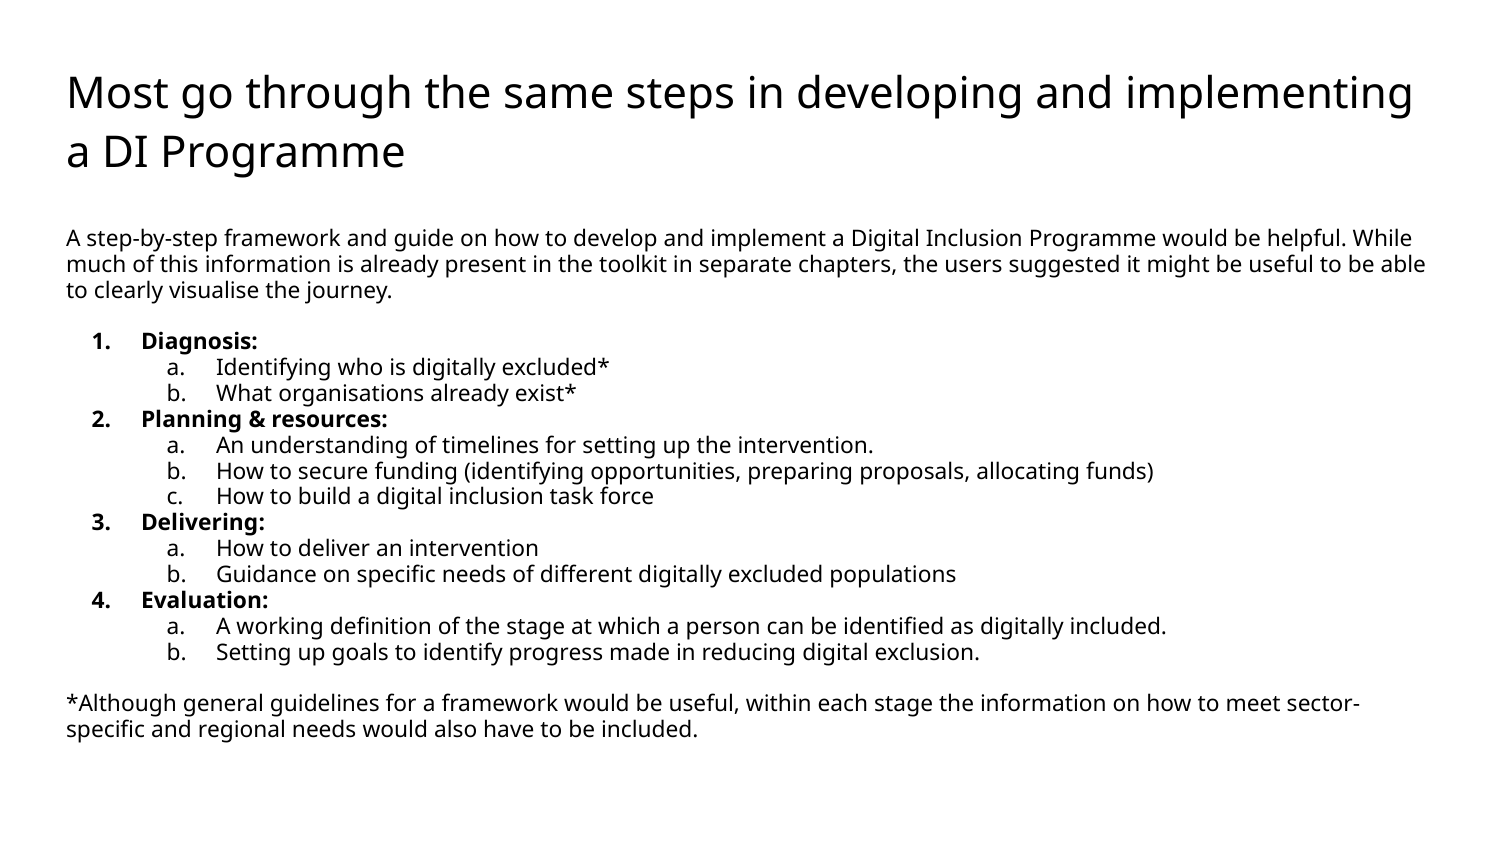

# Most go through the same steps in developing and implementing a DI Programme
A step-by-step framework and guide on how to develop and implement a Digital Inclusion Programme would be helpful. While much of this information is already present in the toolkit in separate chapters, the users suggested it might be useful to be able to clearly visualise the journey.
Diagnosis:
Identifying who is digitally excluded*
What organisations already exist*
Planning & resources:
An understanding of timelines for setting up the intervention.
How to secure funding (identifying opportunities, preparing proposals, allocating funds)
How to build a digital inclusion task force
Delivering:
How to deliver an intervention
Guidance on specific needs of different digitally excluded populations
Evaluation:
A working definition of the stage at which a person can be identified as digitally included.
Setting up goals to identify progress made in reducing digital exclusion.
*Although general guidelines for a framework would be useful, within each stage the information on how to meet sector-specific and regional needs would also have to be included.